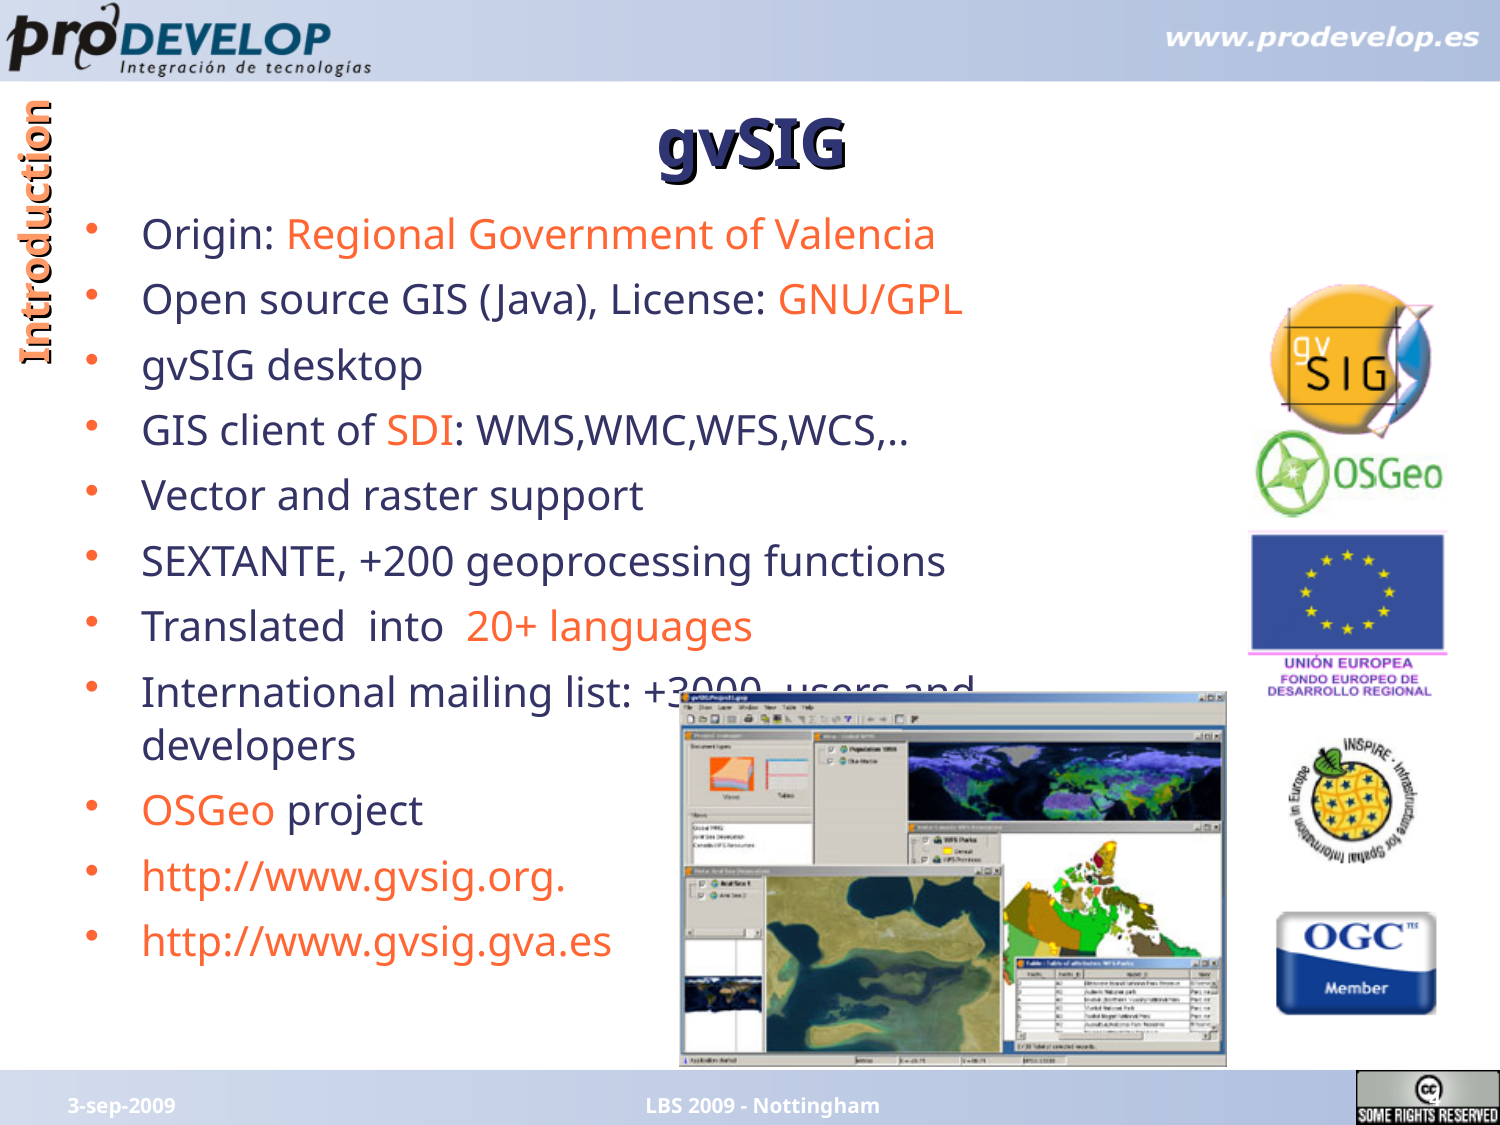

gvSIG
Introduction
# Origin: Regional Government of Valencia
Open source GIS (Java), License: GNU/GPL
gvSIG desktop
GIS client of SDI: WMS,WMC,WFS,WCS,..
Vector and raster support
SEXTANTE, +200 geoprocessing functions
Translated into 20+ languages
International mailing list: +3000 users and developers
OSGeo project
http://www.gvsig.org.
http://www.gvsig.gva.es
3-sep-2009
LBS 2009 - Nottingham